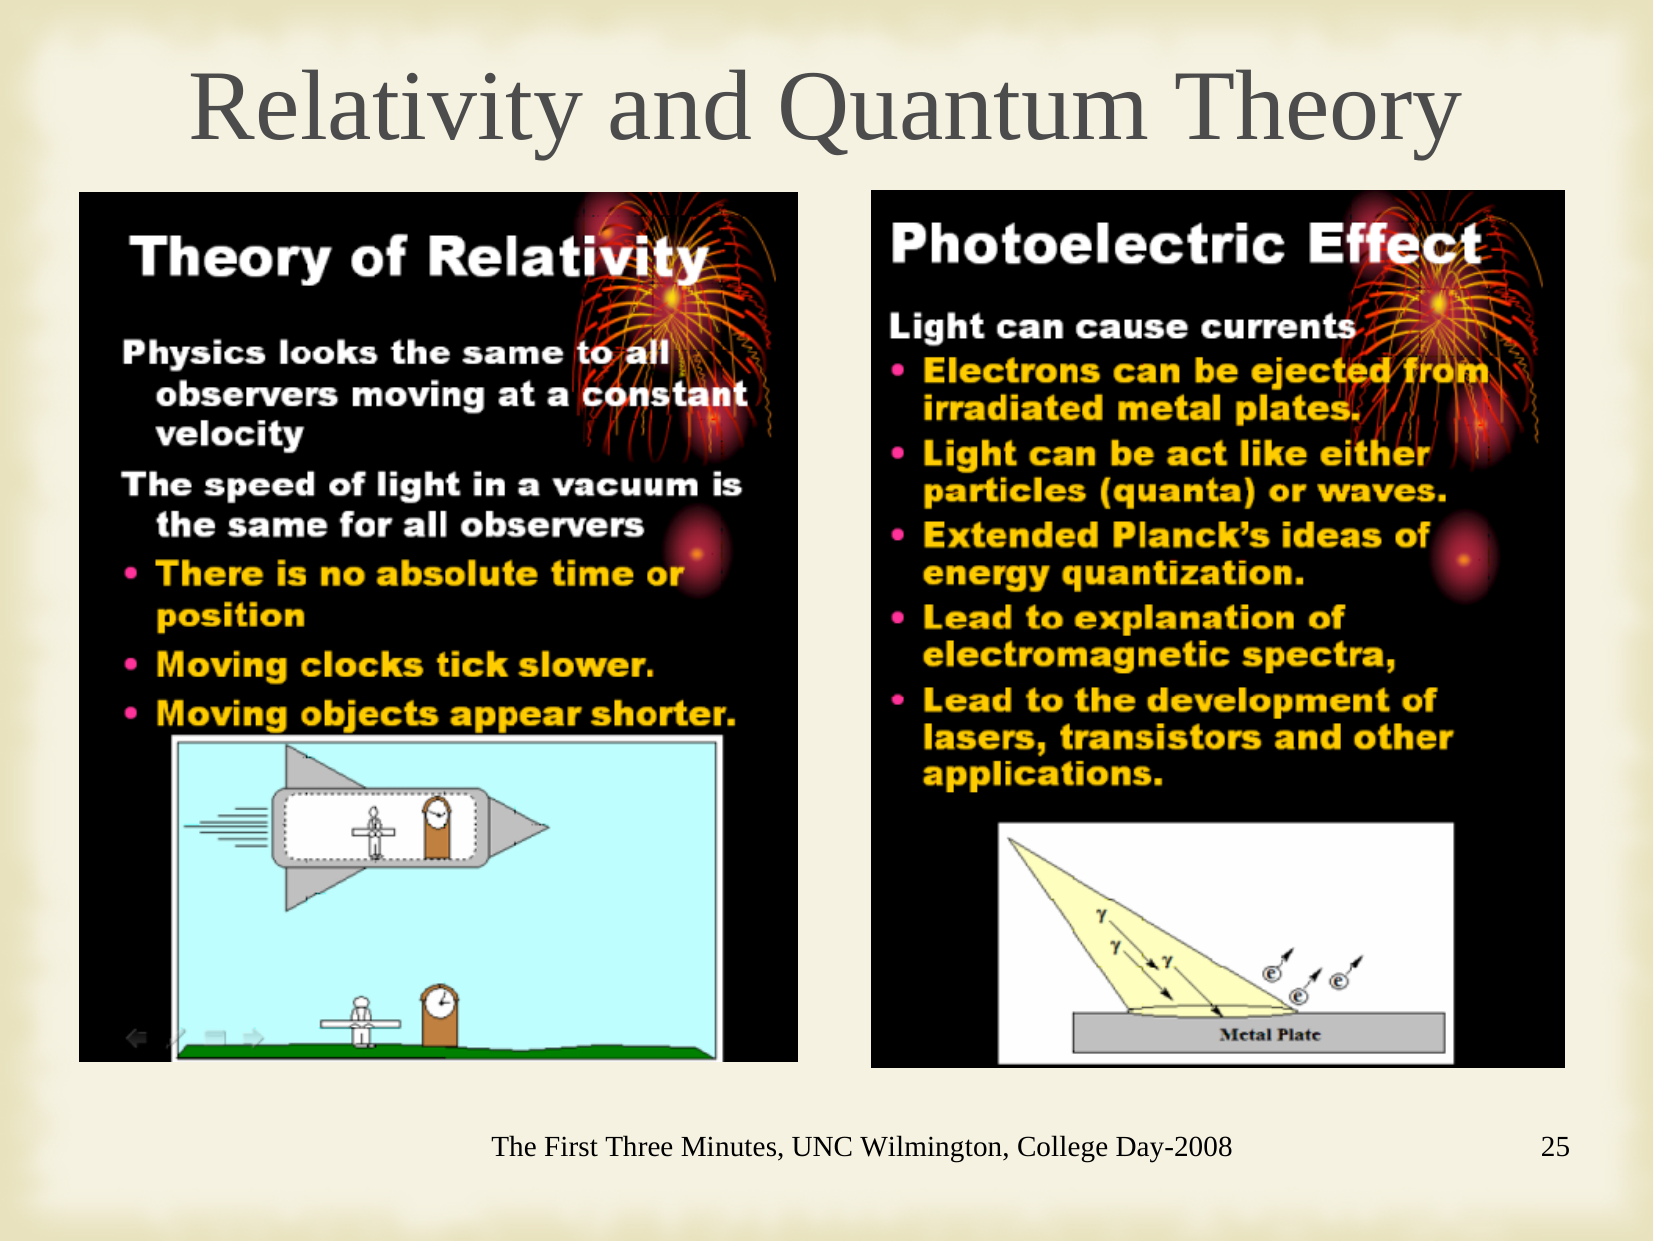

# Relativity and Quantum Theory
The First Three Minutes, UNC Wilmington, College Day-2008
25